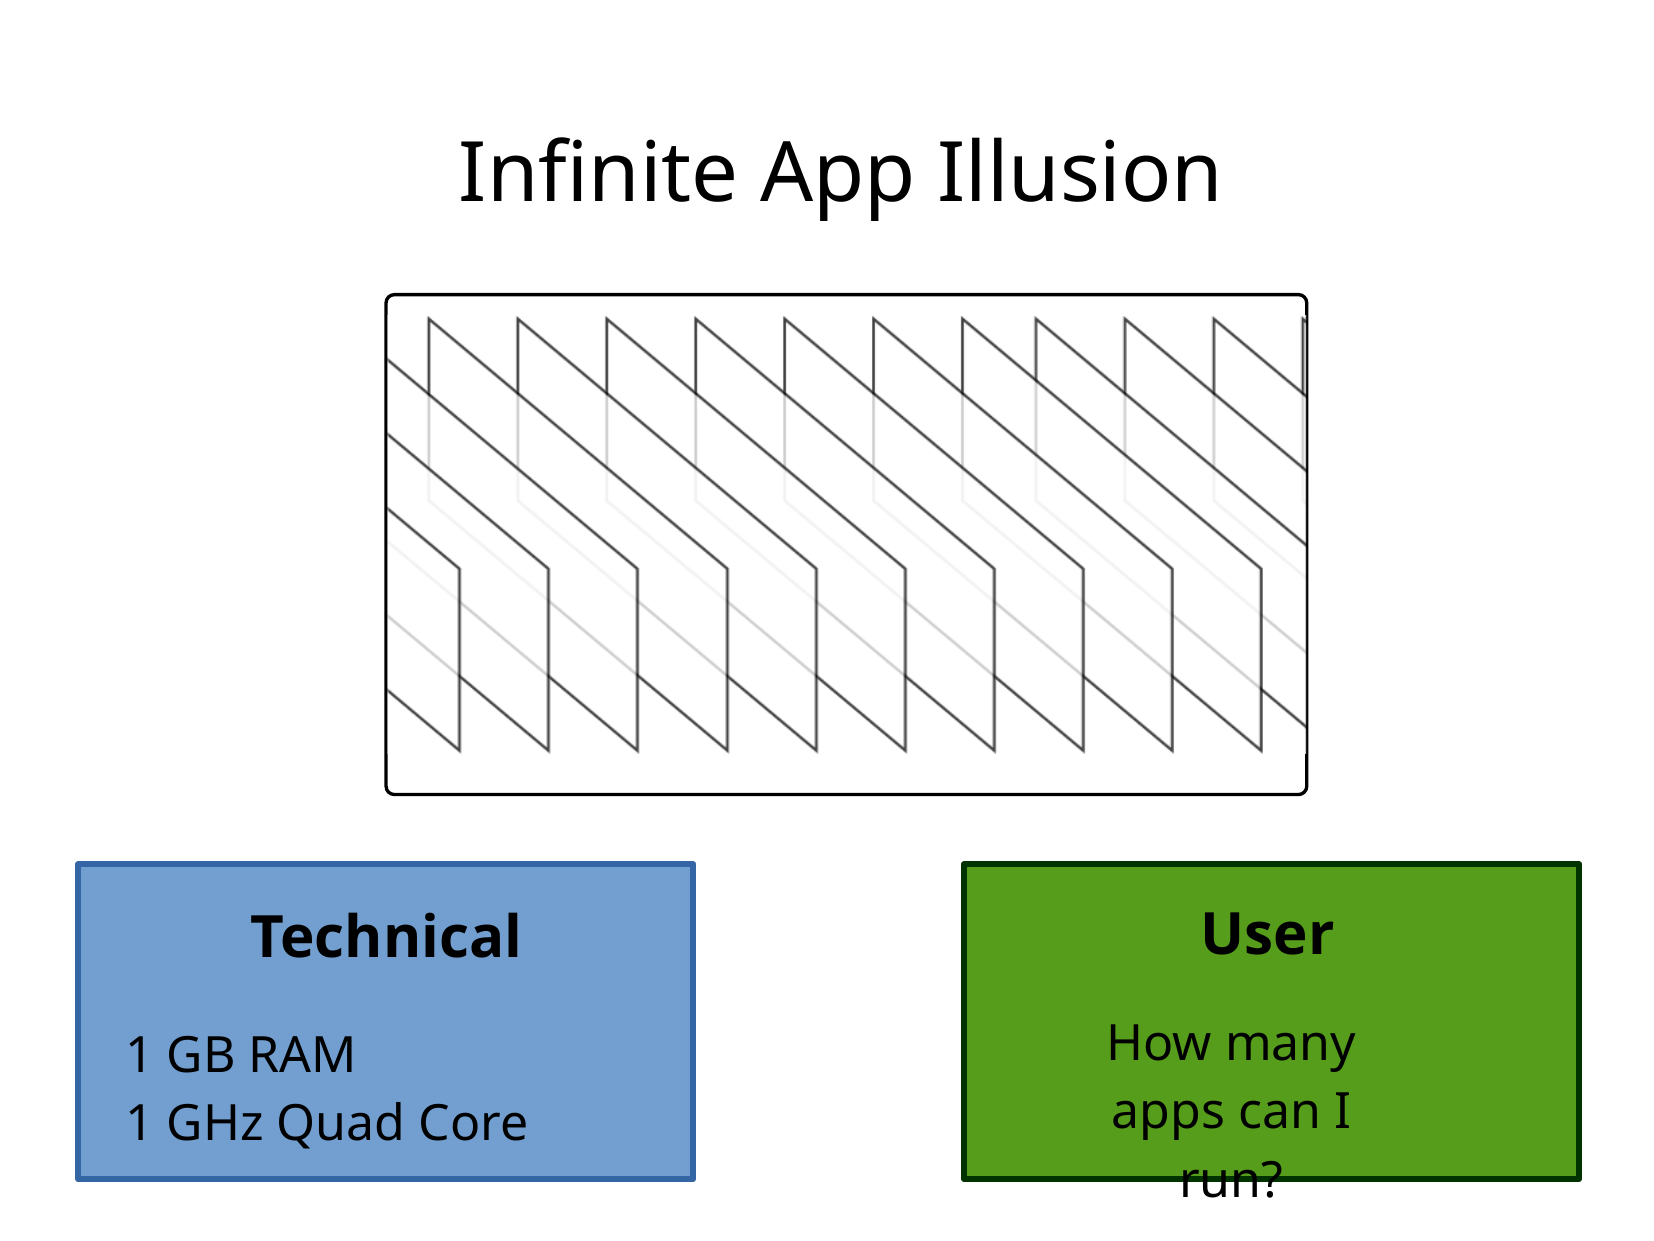

Infinite App Illusion
User
Technical
How many apps can I run?
1 GB RAM
1 GHz Quad Core